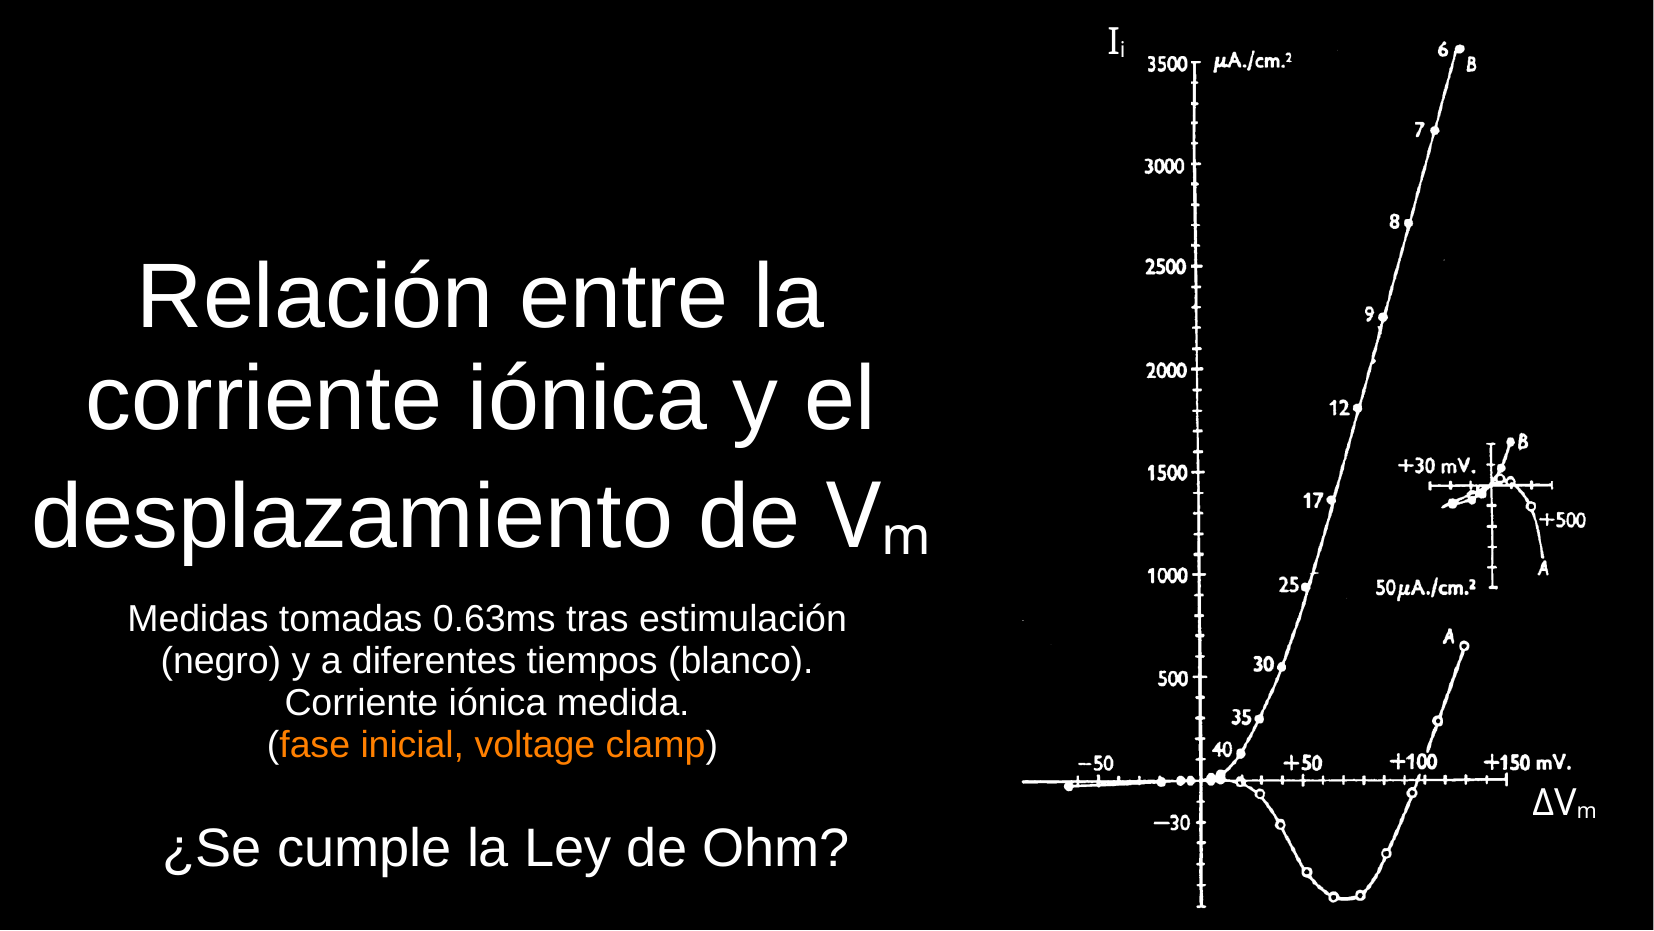

Ii
# Relación entre la corriente iónica y el desplazamiento de Vm
Medidas tomadas 0.63ms tras estimulación (negro) y a diferentes tiempos (blanco). Corriente iónica medida.
 (fase inicial, voltage clamp)
ΔVm
¿Se cumple la Ley de Ohm?